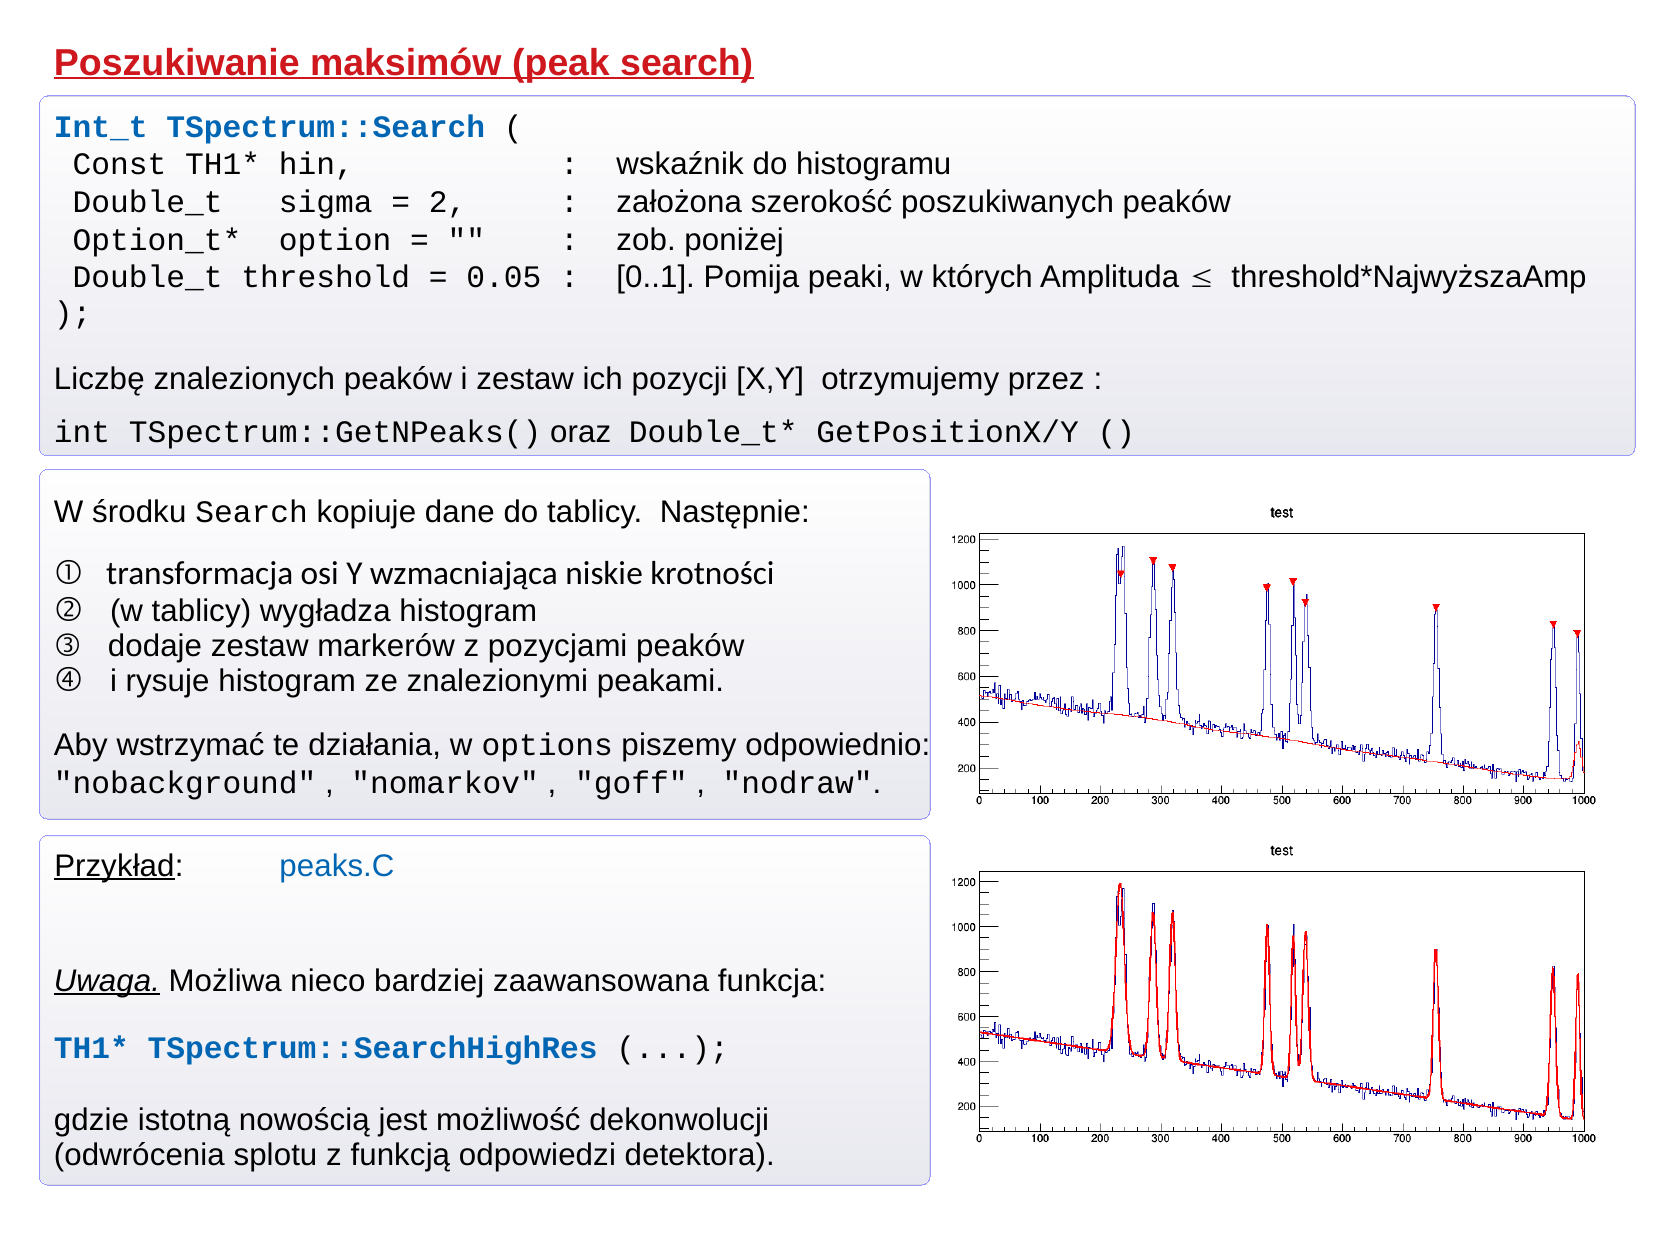

Poszukiwanie maksimów (peak search)
Int_t TSpectrum::Search (
 Const TH1* hin, 		 : wskaźnik do histogramu
 Double_t sigma = 2, : założona szerokość poszukiwanych peaków
 Option_t* option = "" : zob. poniżej
 Double_t threshold = 0.05 : [0..1]. Pomija peaki, w których Amplituda ≤ threshold*NajwyższaAmp
);
Liczbę znalezionych peaków i zestaw ich pozycji [X,Y] otrzymujemy przez :
int TSpectrum::GetNPeaks() oraz Double_t* GetPositionX/Y ()
W środku Search kopiuje dane do tablicy. Następnie:
 transformacja osi Y wzmacniająca niskie krotności
 (w tablicy) wygładza histogram
 dodaje zestaw markerów z pozycjami peaków
 i rysuje histogram ze znalezionymi peakami.
Aby wstrzymać te działania, w options piszemy odpowiednio:
"nobackground" , "nomarkov" , "goff" , "nodraw".
Przykład: 	peaks.C
Uwaga. Możliwa nieco bardziej zaawansowana funkcja:
TH1* TSpectrum::SearchHighRes (...);
gdzie istotną nowością jest możliwość dekonwolucji
(odwrócenia splotu z funkcją odpowiedzi detektora).